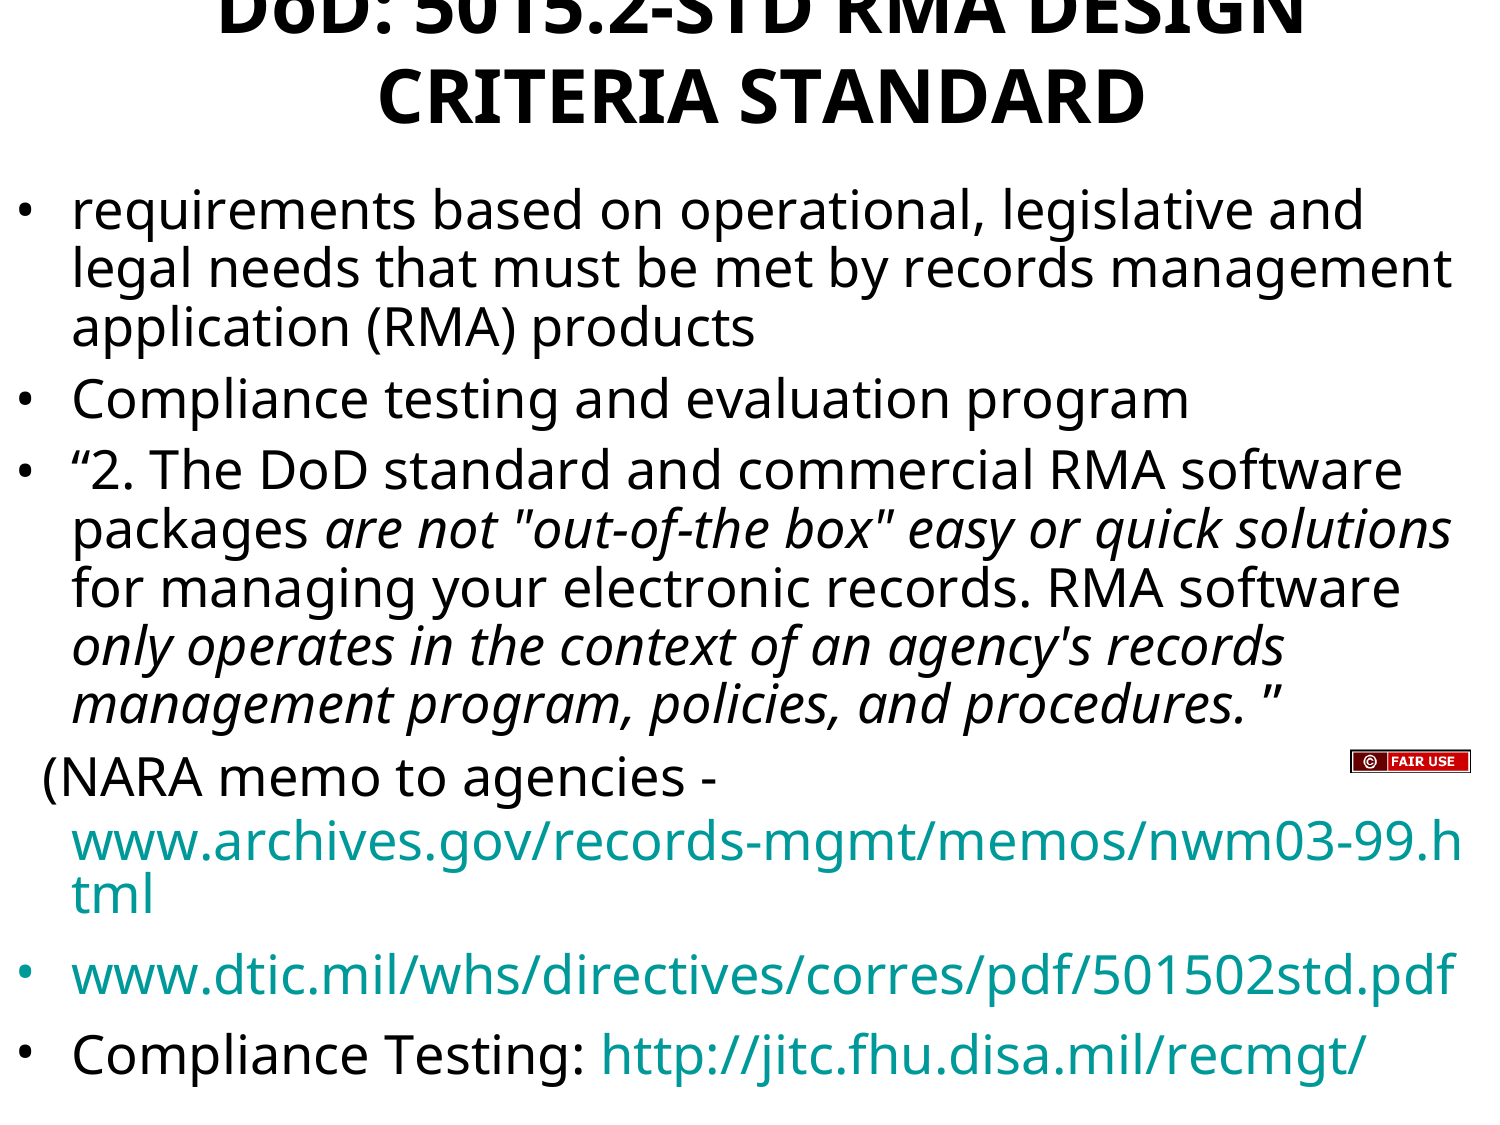

# DoD: 5015.2-STD RMA DESIGN CRITERIA STANDARD
requirements based on operational, legislative and legal needs that must be met by records management application (RMA) products
Compliance testing and evaluation program
“2. The DoD standard and commercial RMA software packages are not "out-of-the box" easy or quick solutions for managing your electronic records. RMA software only operates in the context of an agency's records management program, policies, and procedures. ”
 (NARA memo to agencies - www.archives.gov/records-mgmt/memos/nwm03-99.html
www.dtic.mil/whs/directives/corres/pdf/501502std.pdf
Compliance Testing: http://jitc.fhu.disa.mil/recmgt/